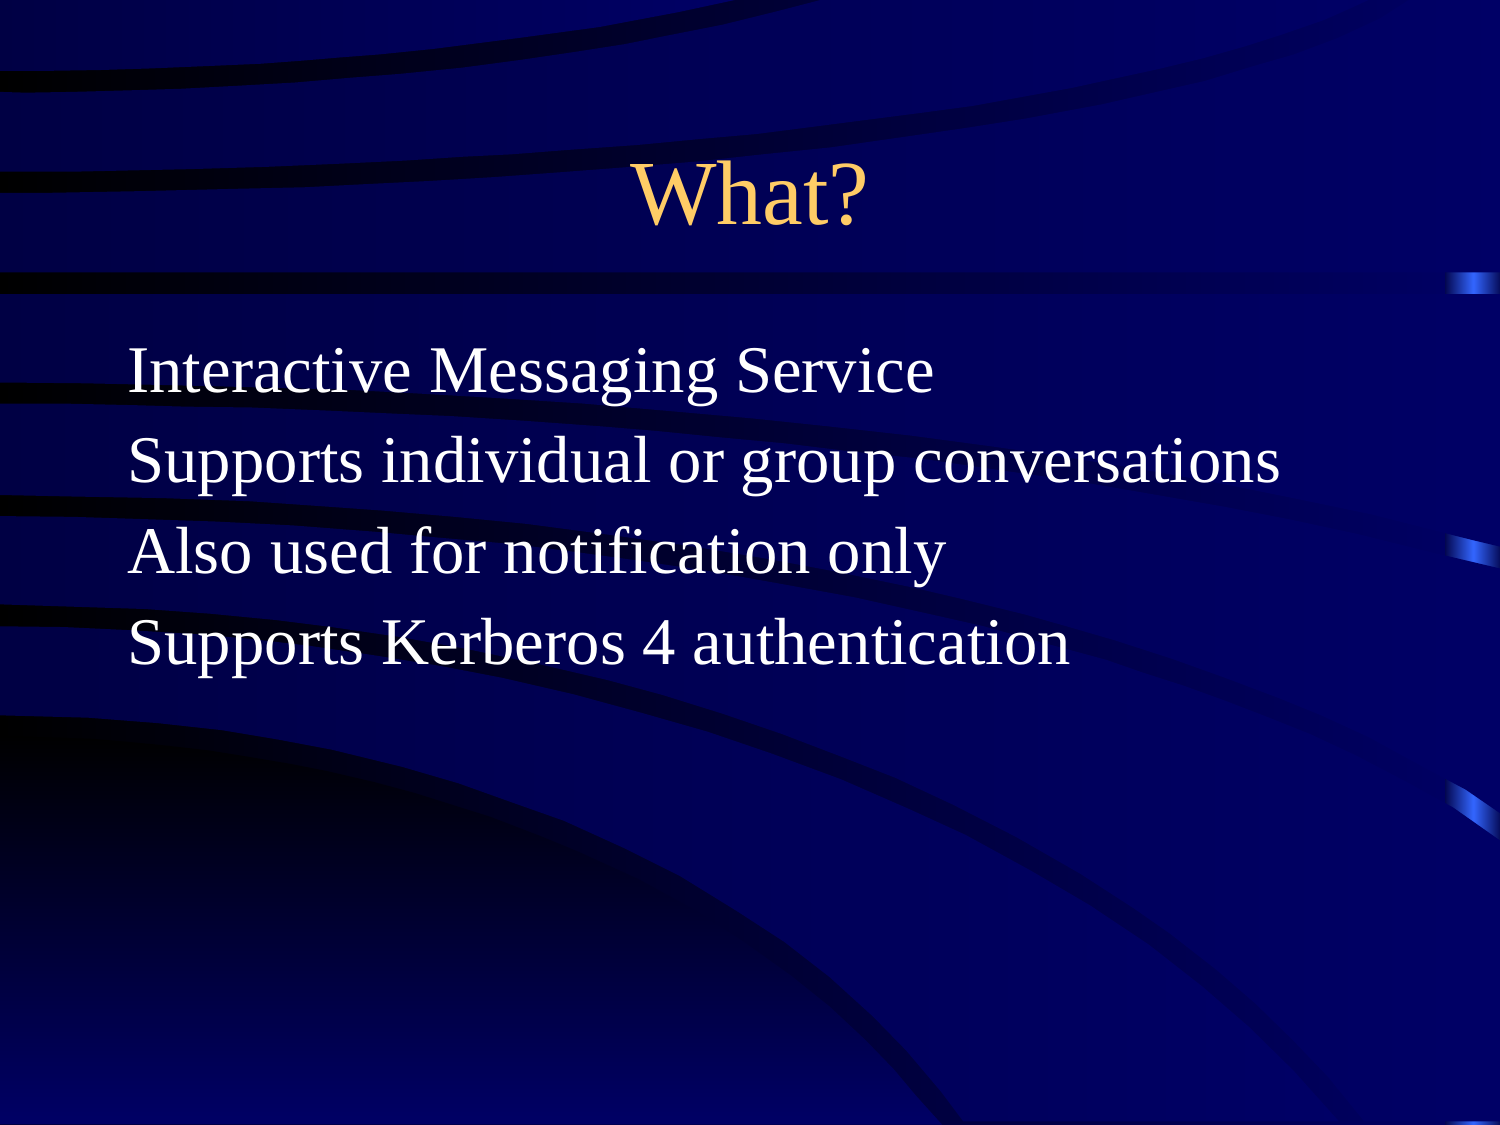

# What?
Interactive Messaging Service
Supports individual or group conversations
Also used for notification only
Supports Kerberos 4 authentication